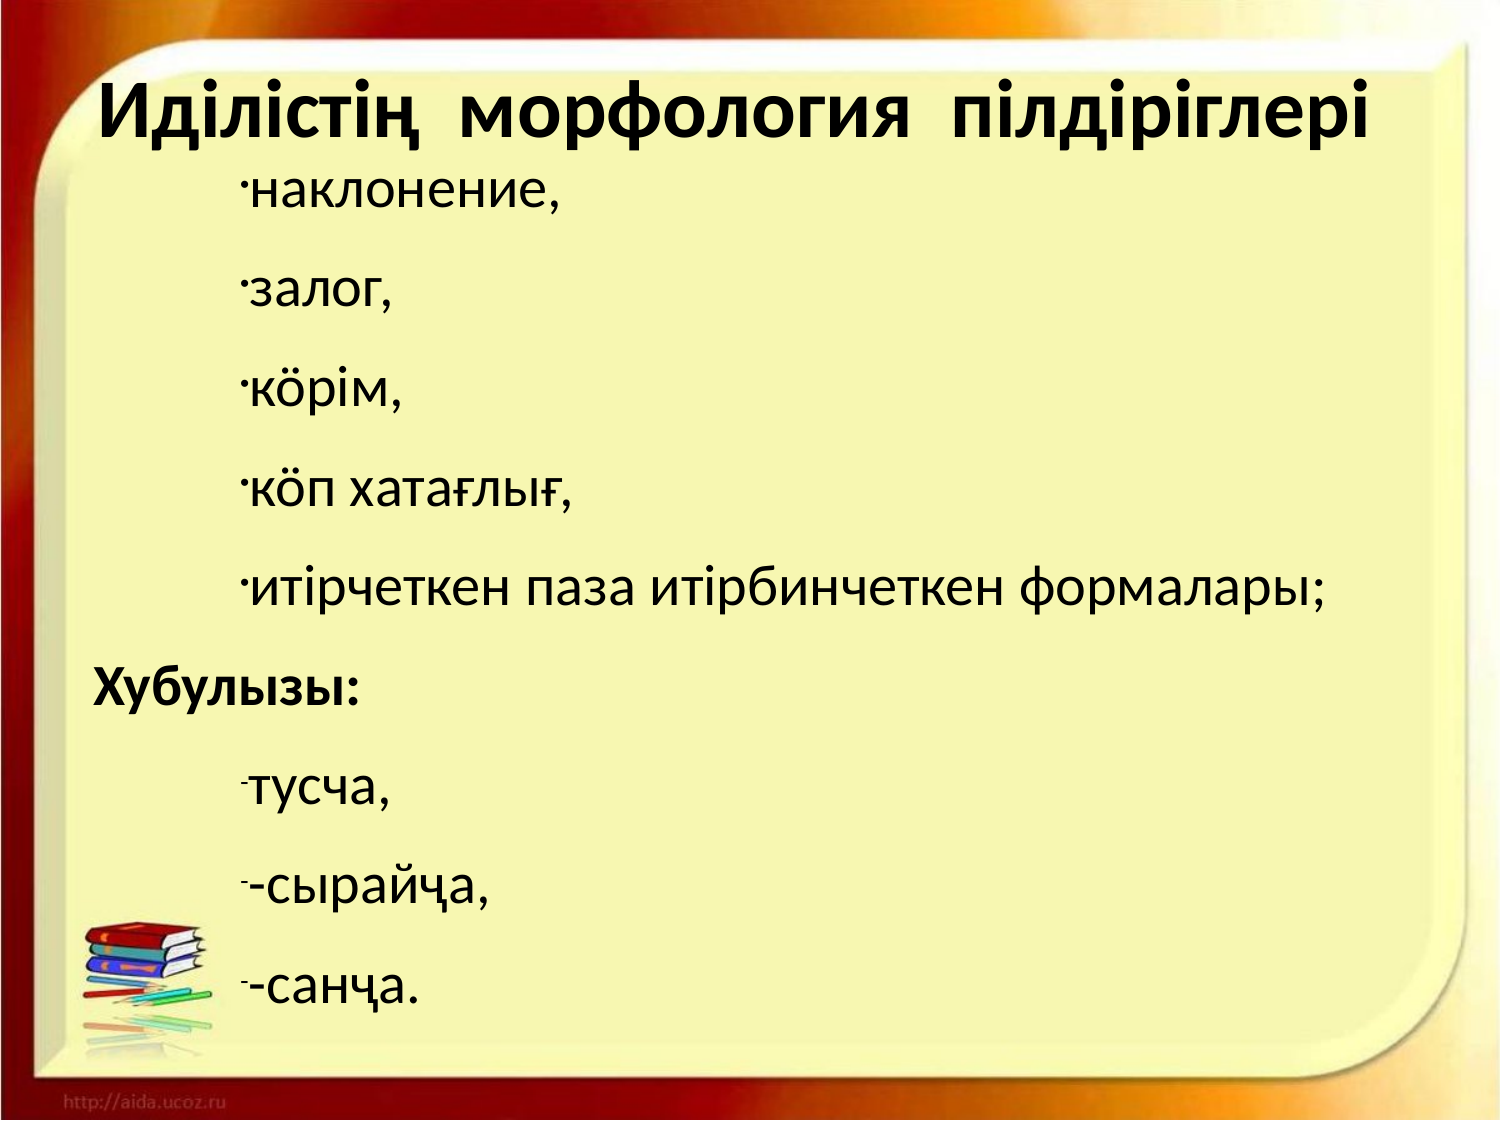

# Идiлiстiң морфология пiлдiрiглерi
наклонение,
залог,
кӧрiм,
кӧп хатағлығ,
итiрчеткен паза итiрбинчеткен формалары;
Хубулызы:
тусча,
-сырайҷа,
-санҷа.